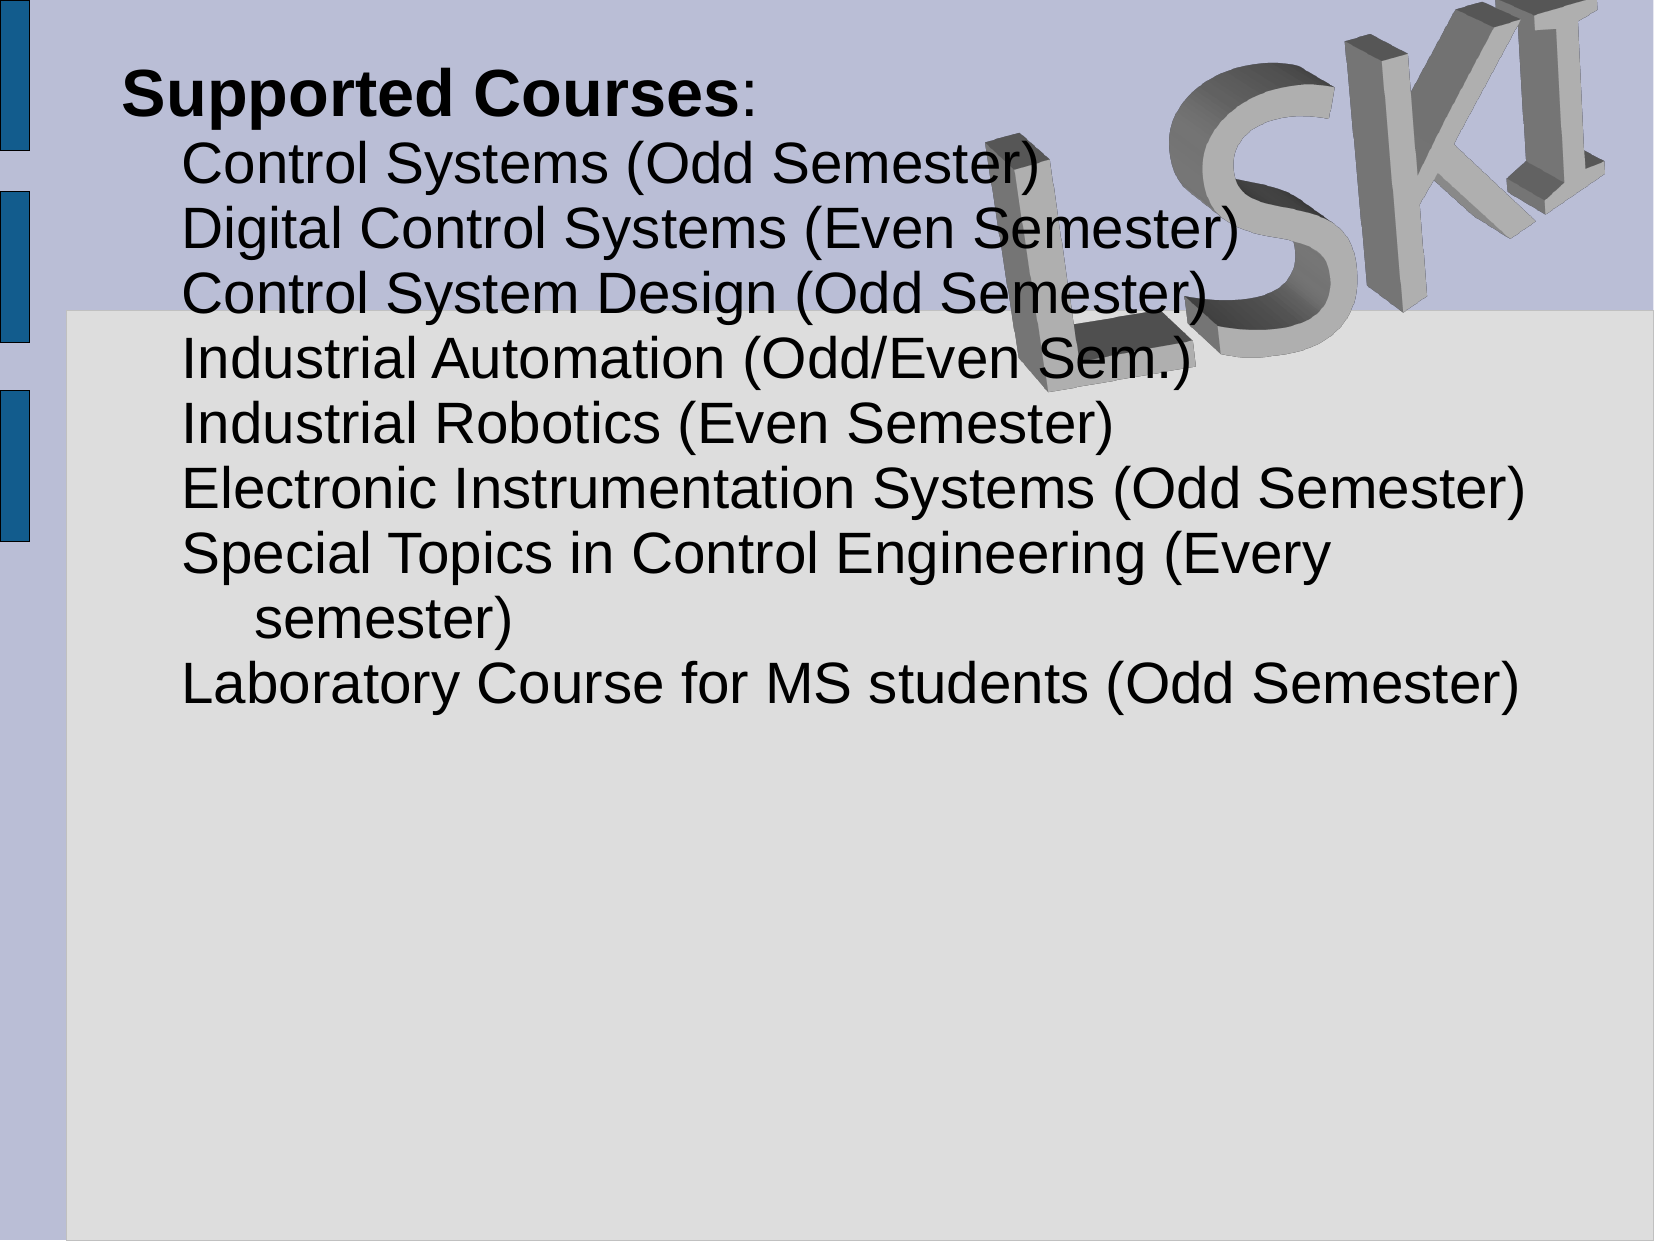

Supported Courses:
Control Systems (Odd Semester)
Digital Control Systems (Even Semester)
Control System Design (Odd Semester)
Industrial Automation (Odd/Even Sem.)
Industrial Robotics (Even Semester)
Electronic Instrumentation Systems (Odd Semester)
Special Topics in Control Engineering (Every semester)
Laboratory Course for MS students (Odd Semester)
LSKI